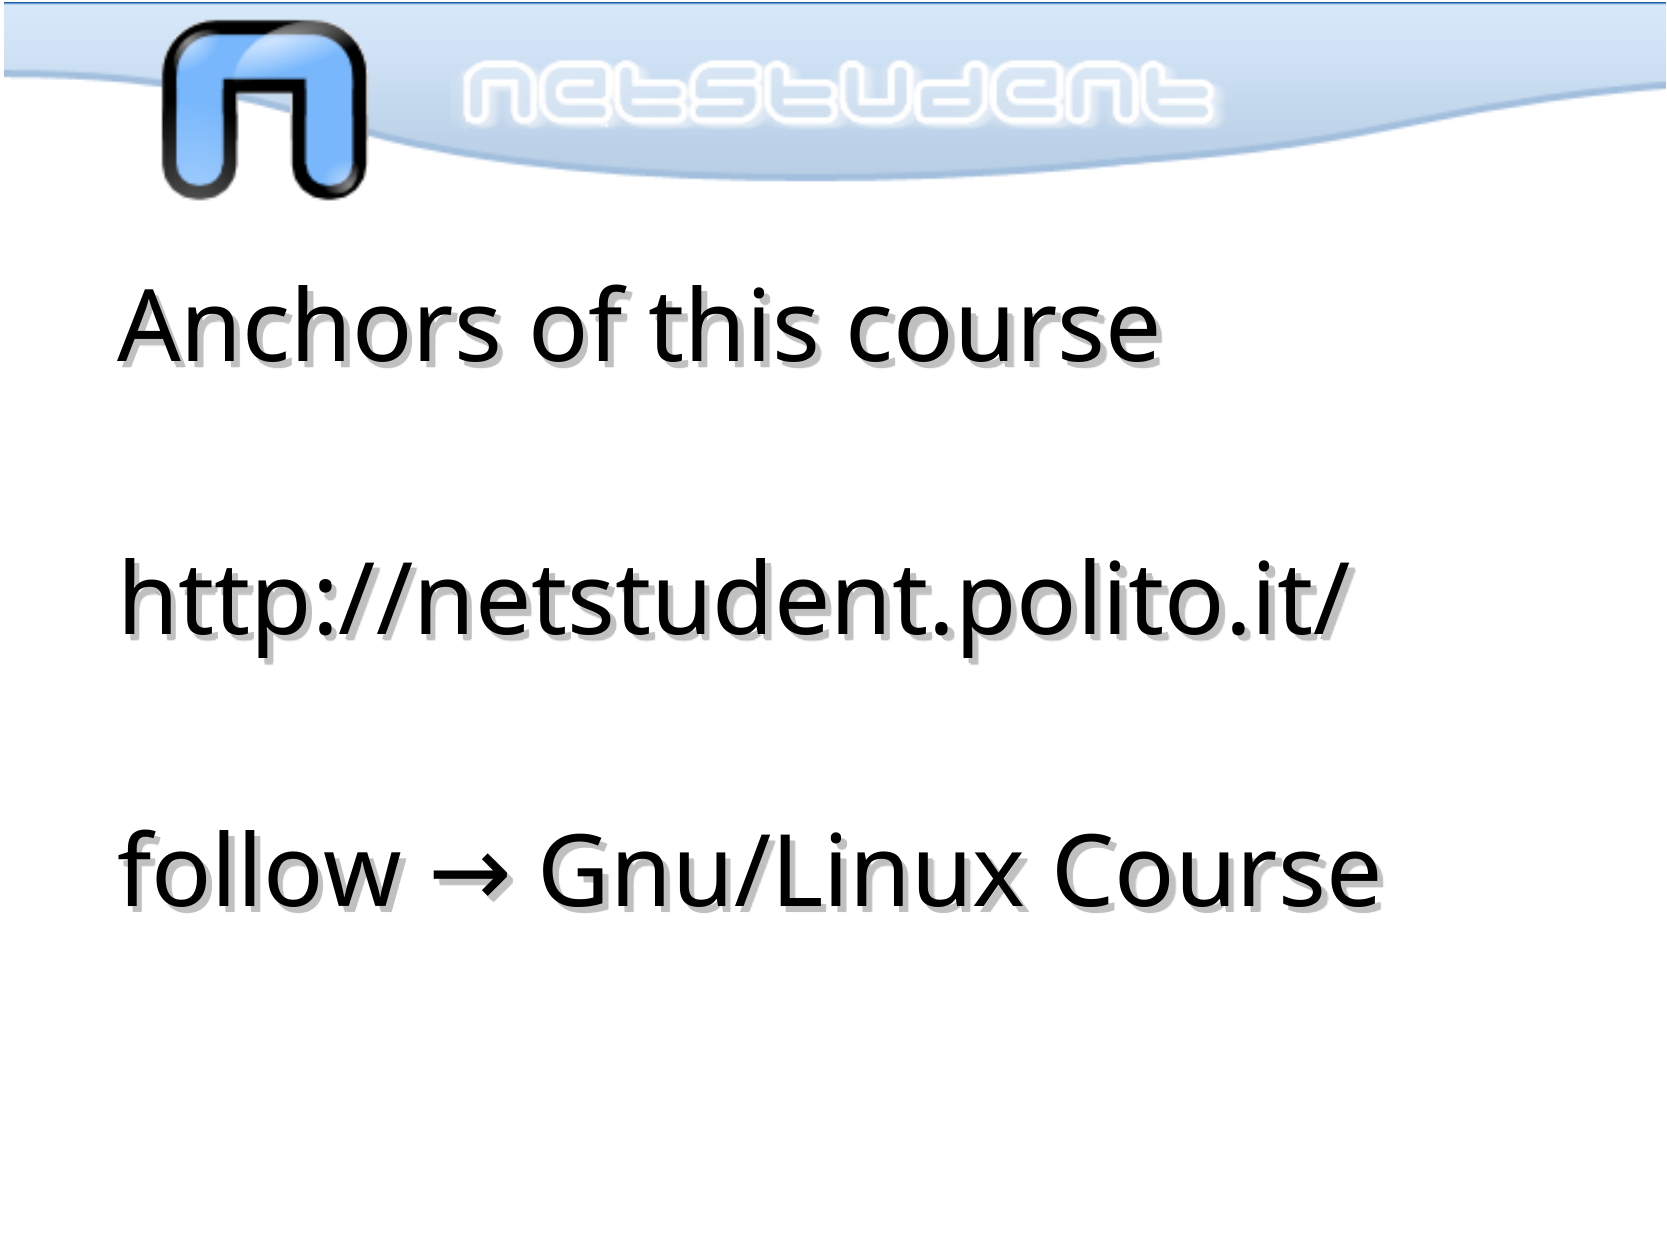

# Anchors of this course http://netstudent.polito.it/ follow → Gnu/Linux Course